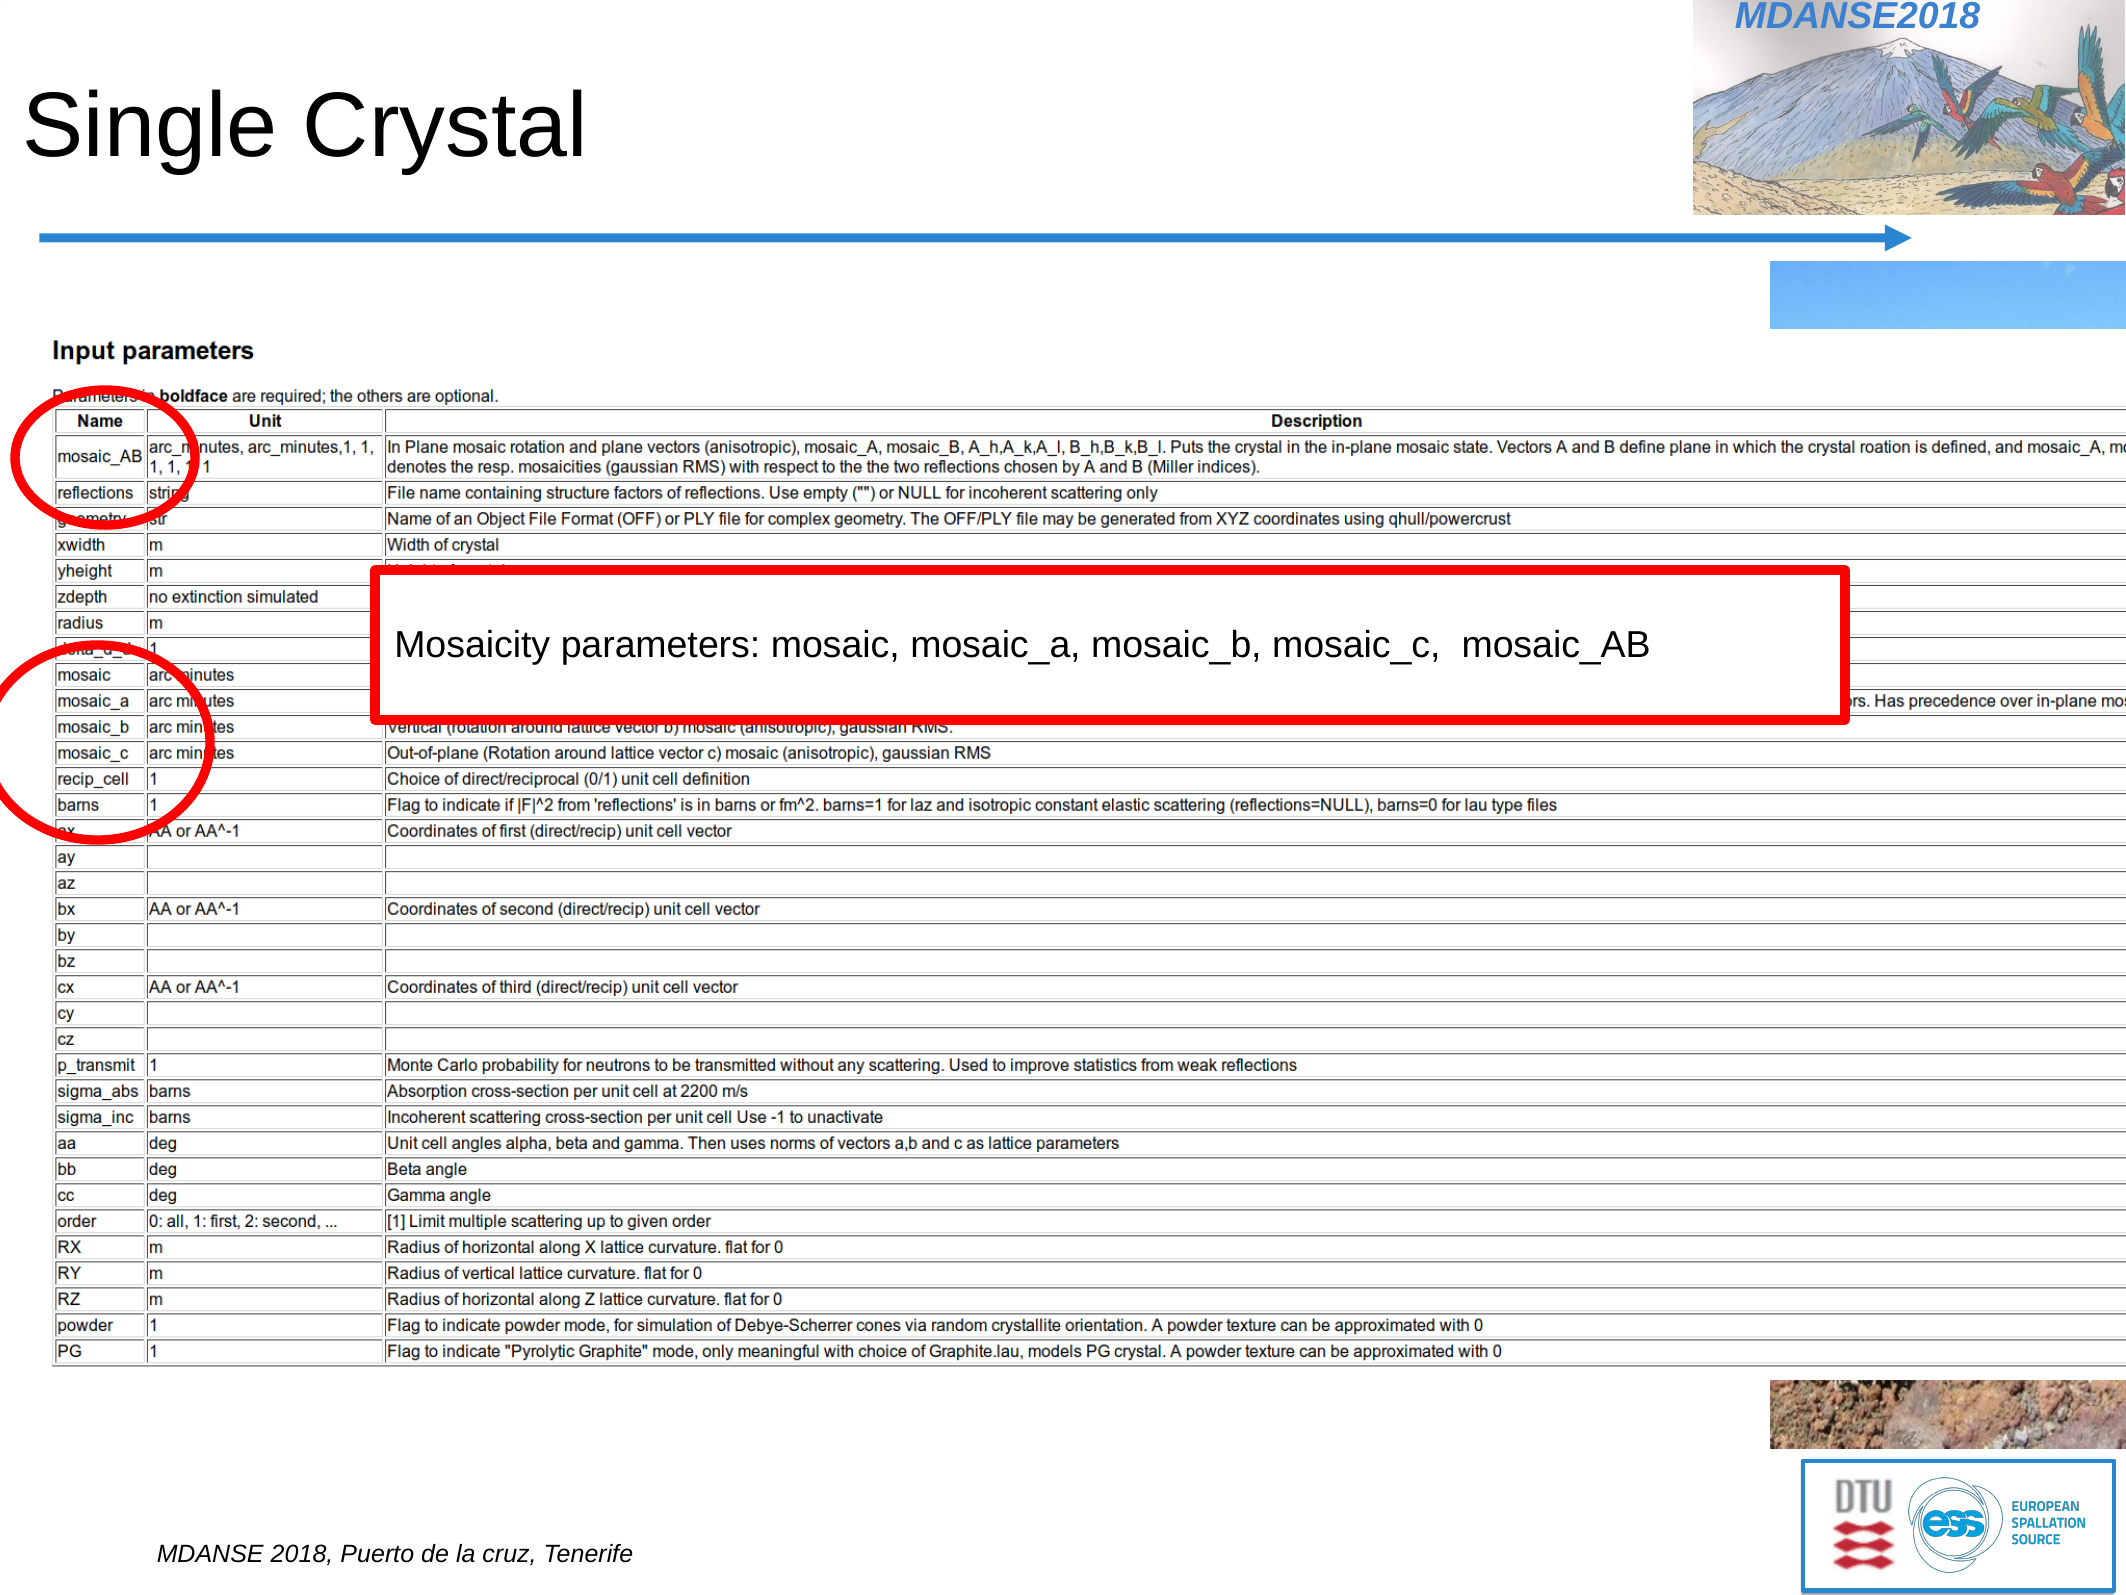

# Single Crystal
Mosaicity parameters: mosaic, mosaic_a, mosaic_b, mosaic_c, mosaic_AB